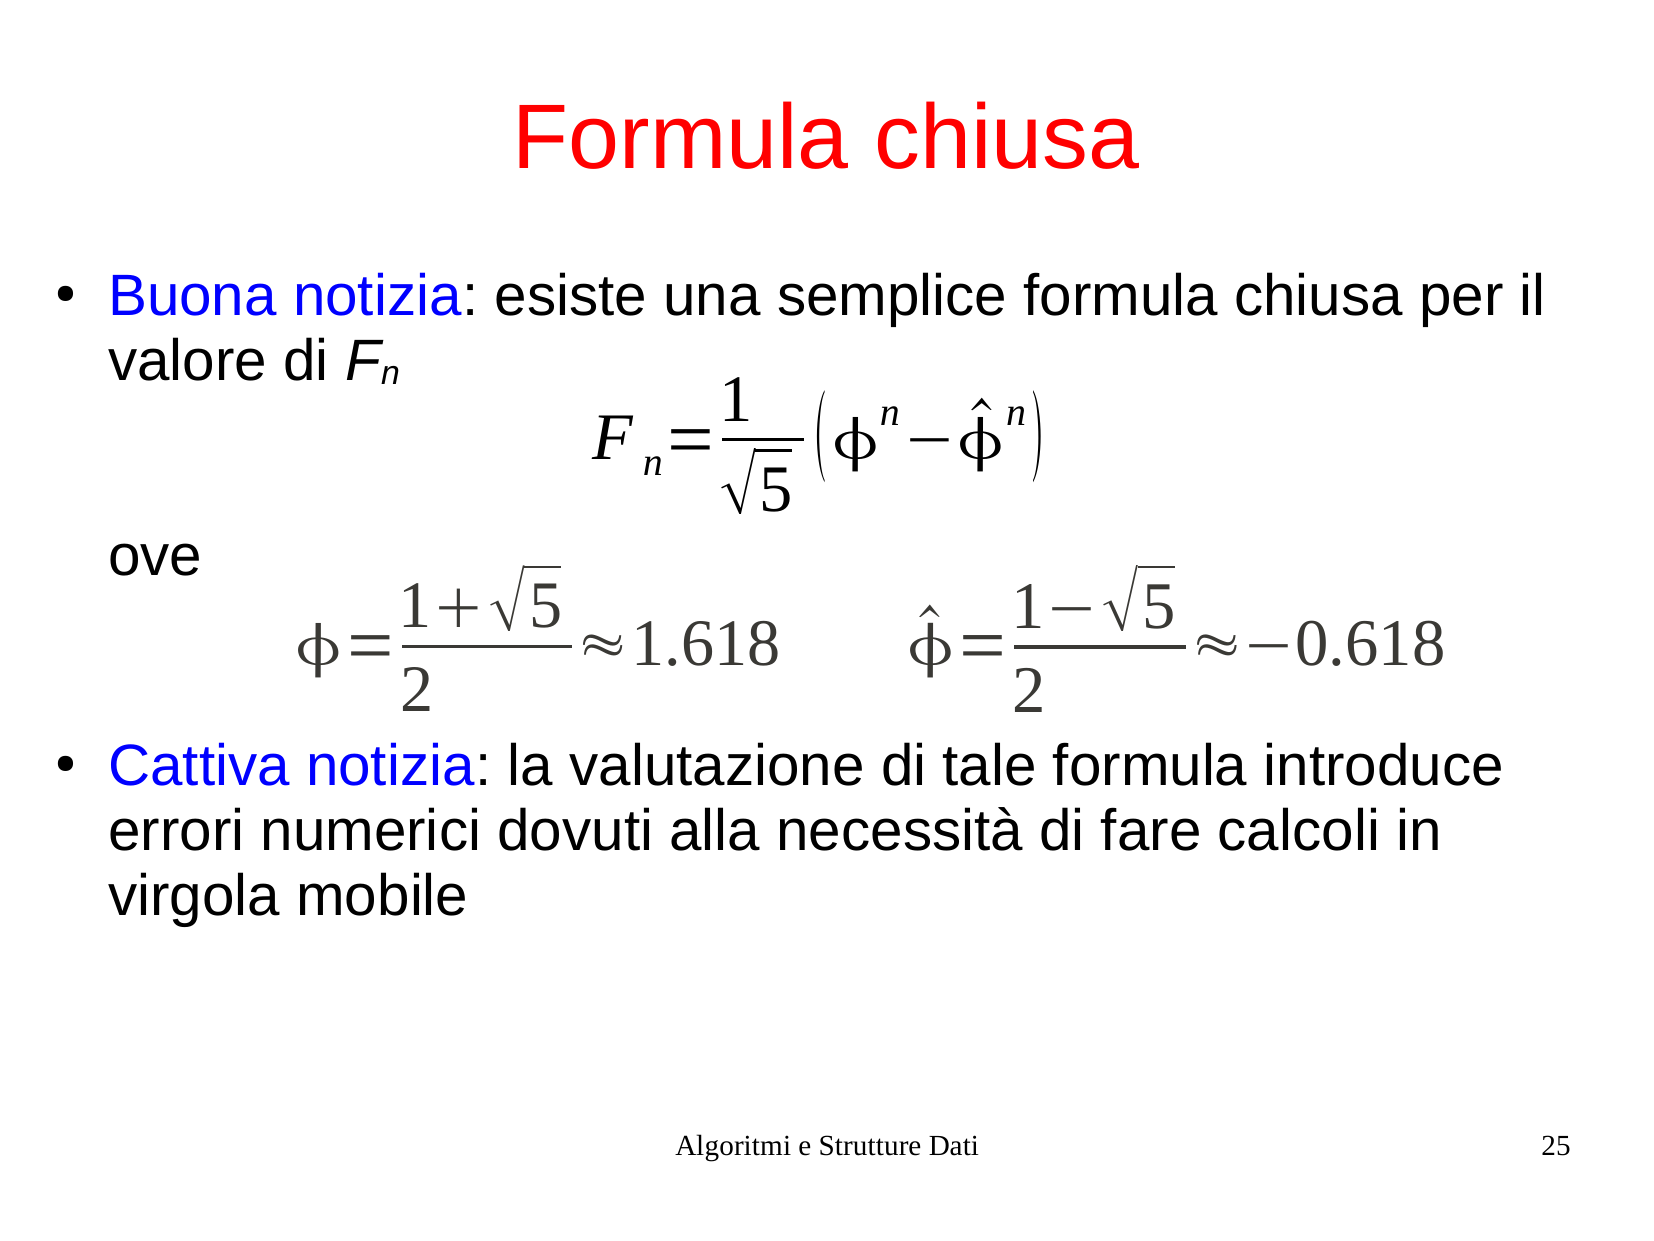

# Formula chiusa
Buona notizia: esiste una semplice formula chiusa per il valore di Fn
ove
Cattiva notizia: la valutazione di tale formula introduce errori numerici dovuti alla necessità di fare calcoli in virgola mobile
Algoritmi e Strutture Dati
25